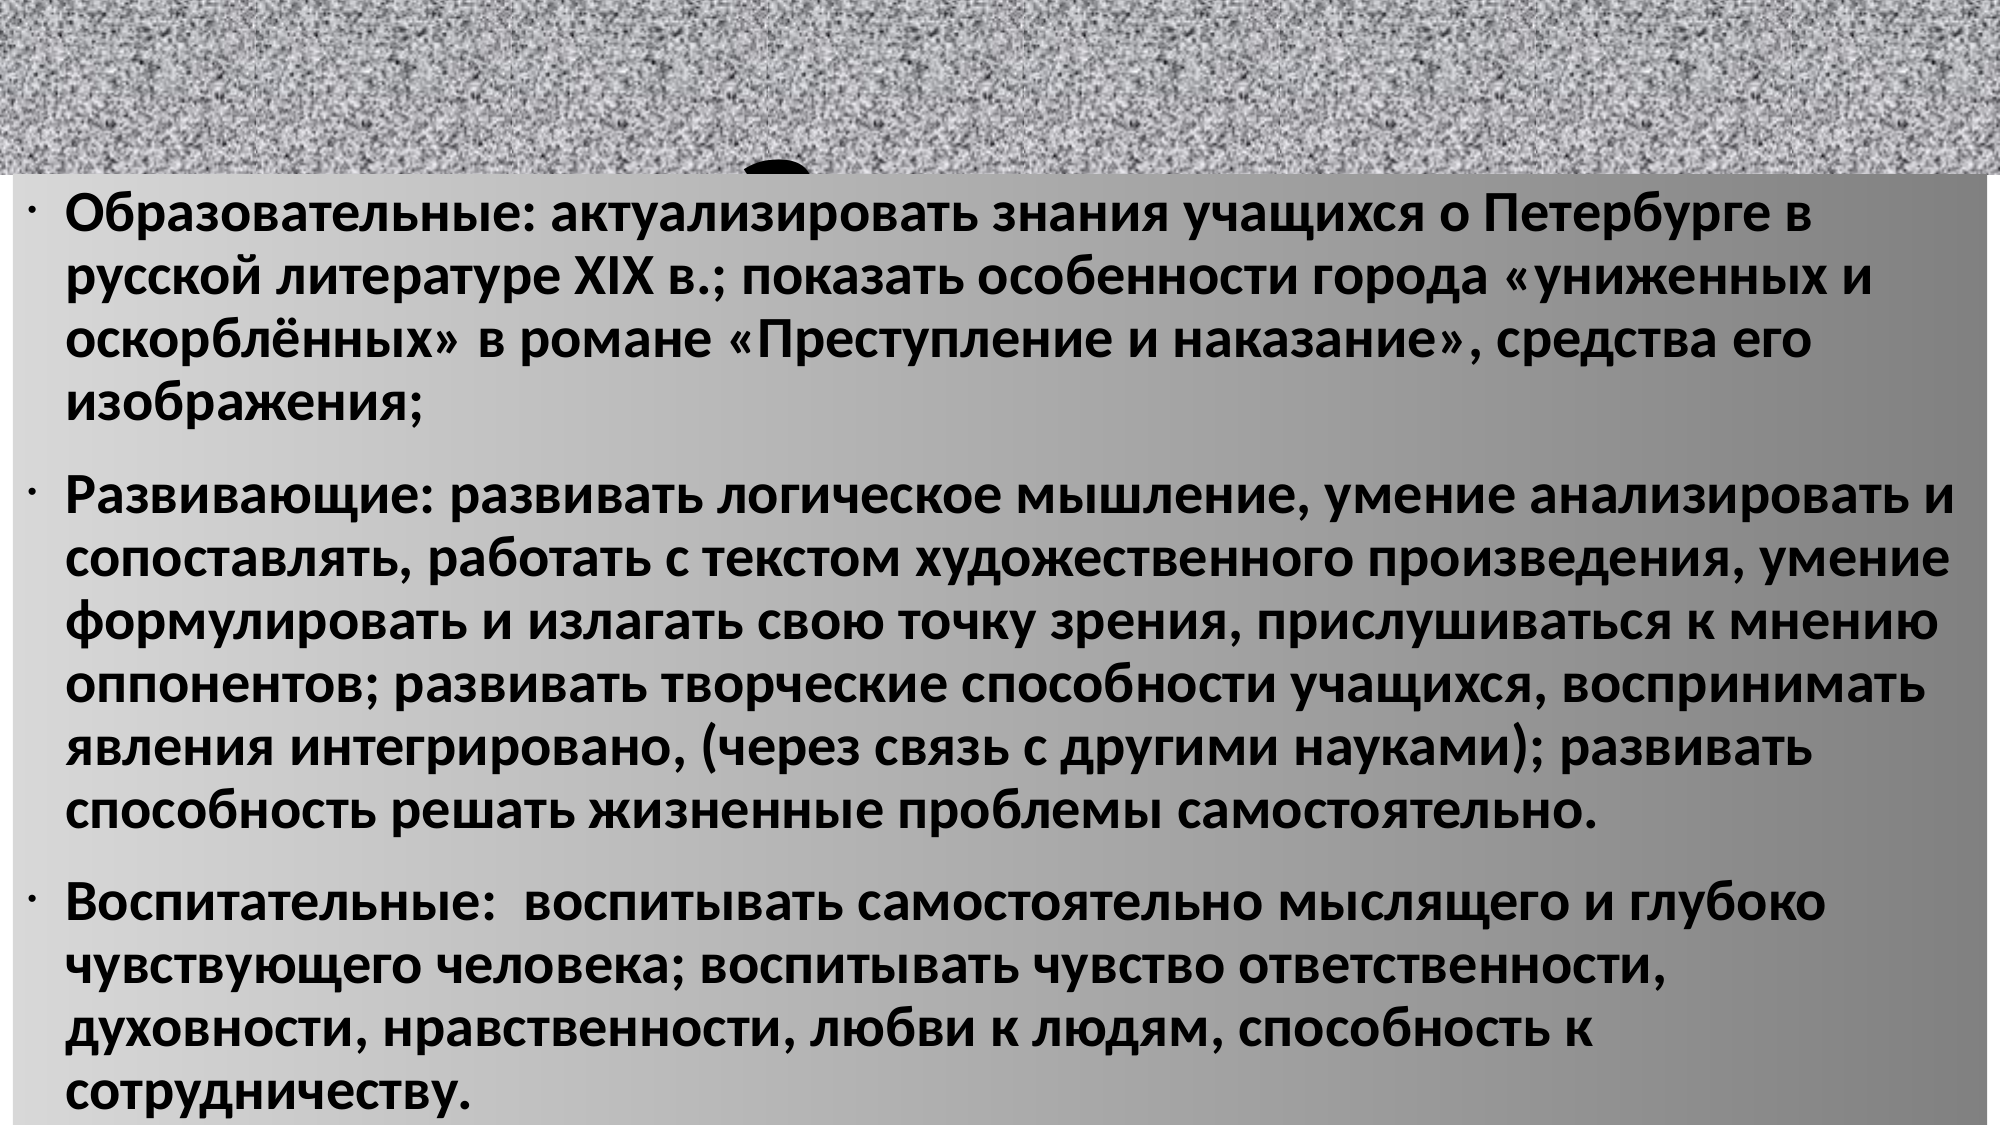

# Задачи:
Образовательные: актуализировать знания учащихся о Петербурге в русской литературе XIX в.; показать особенности города «униженных и оскорблённых» в романе «Преступление и наказание», средства его изображения;
Развивающие: развивать логическое мышление, умение анализировать и сопоставлять, работать с текстом художественного произведения, умение формулировать и излагать свою точку зрения, прислушиваться к мнению оппонентов; развивать творческие способности учащихся, воспринимать явления интегрировано, (через связь с другими науками); развивать способность решать жизненные проблемы самостоятельно.
Воспитательные: воспитывать самостоятельно мыслящего и глубоко чувствующего человека; воспитывать чувство ответственности, духовности, нравственности, любви к людям, способность к сотрудничеству.